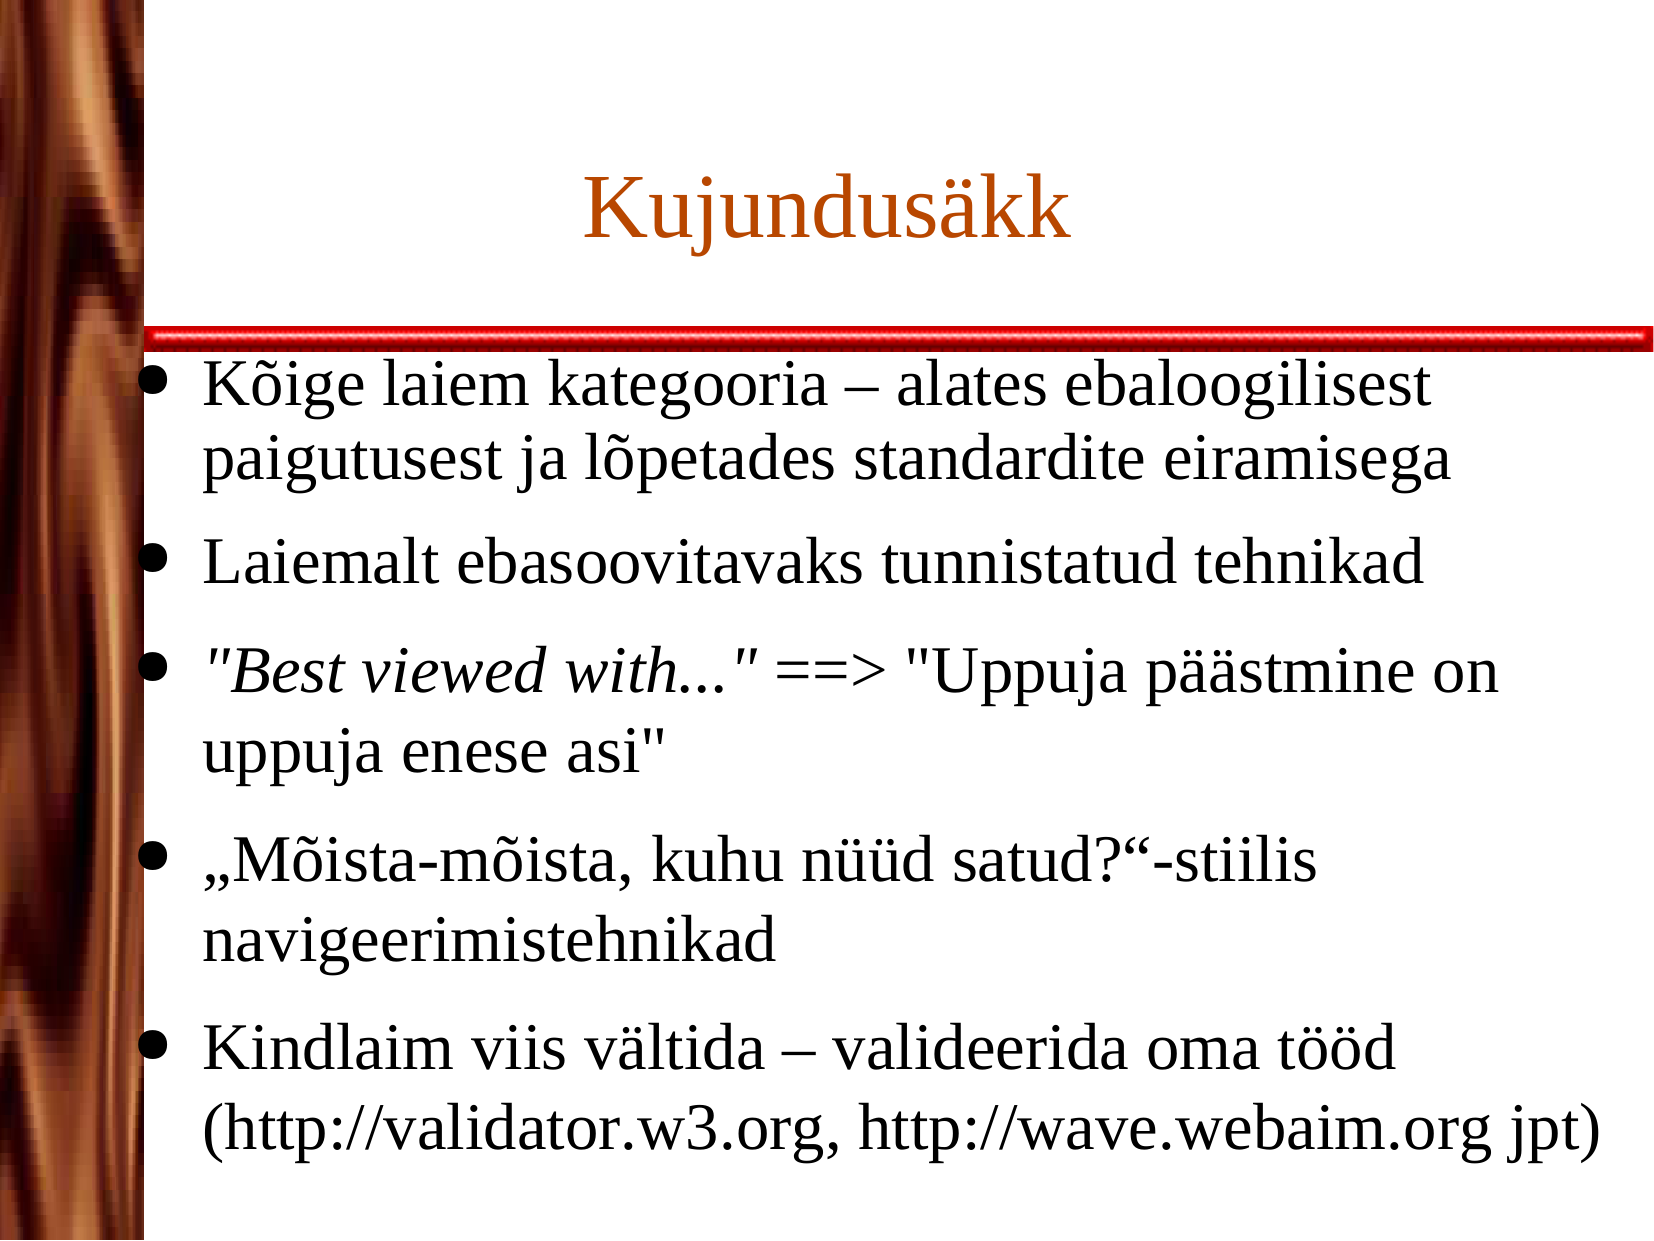

# Kujundusäkk
Kõige laiem kategooria – alates ebaloogilisest paigutusest ja lõpetades standardite eiramisega
Laiemalt ebasoovitavaks tunnistatud tehnikad
"Best viewed with..." ==> "Uppuja päästmine on uppuja enese asi"
„Mõista-mõista, kuhu nüüd satud?“-stiilis navigeerimistehnikad
Kindlaim viis vältida – valideerida oma tööd (http://validator.w3.org, http://wave.webaim.org jpt)